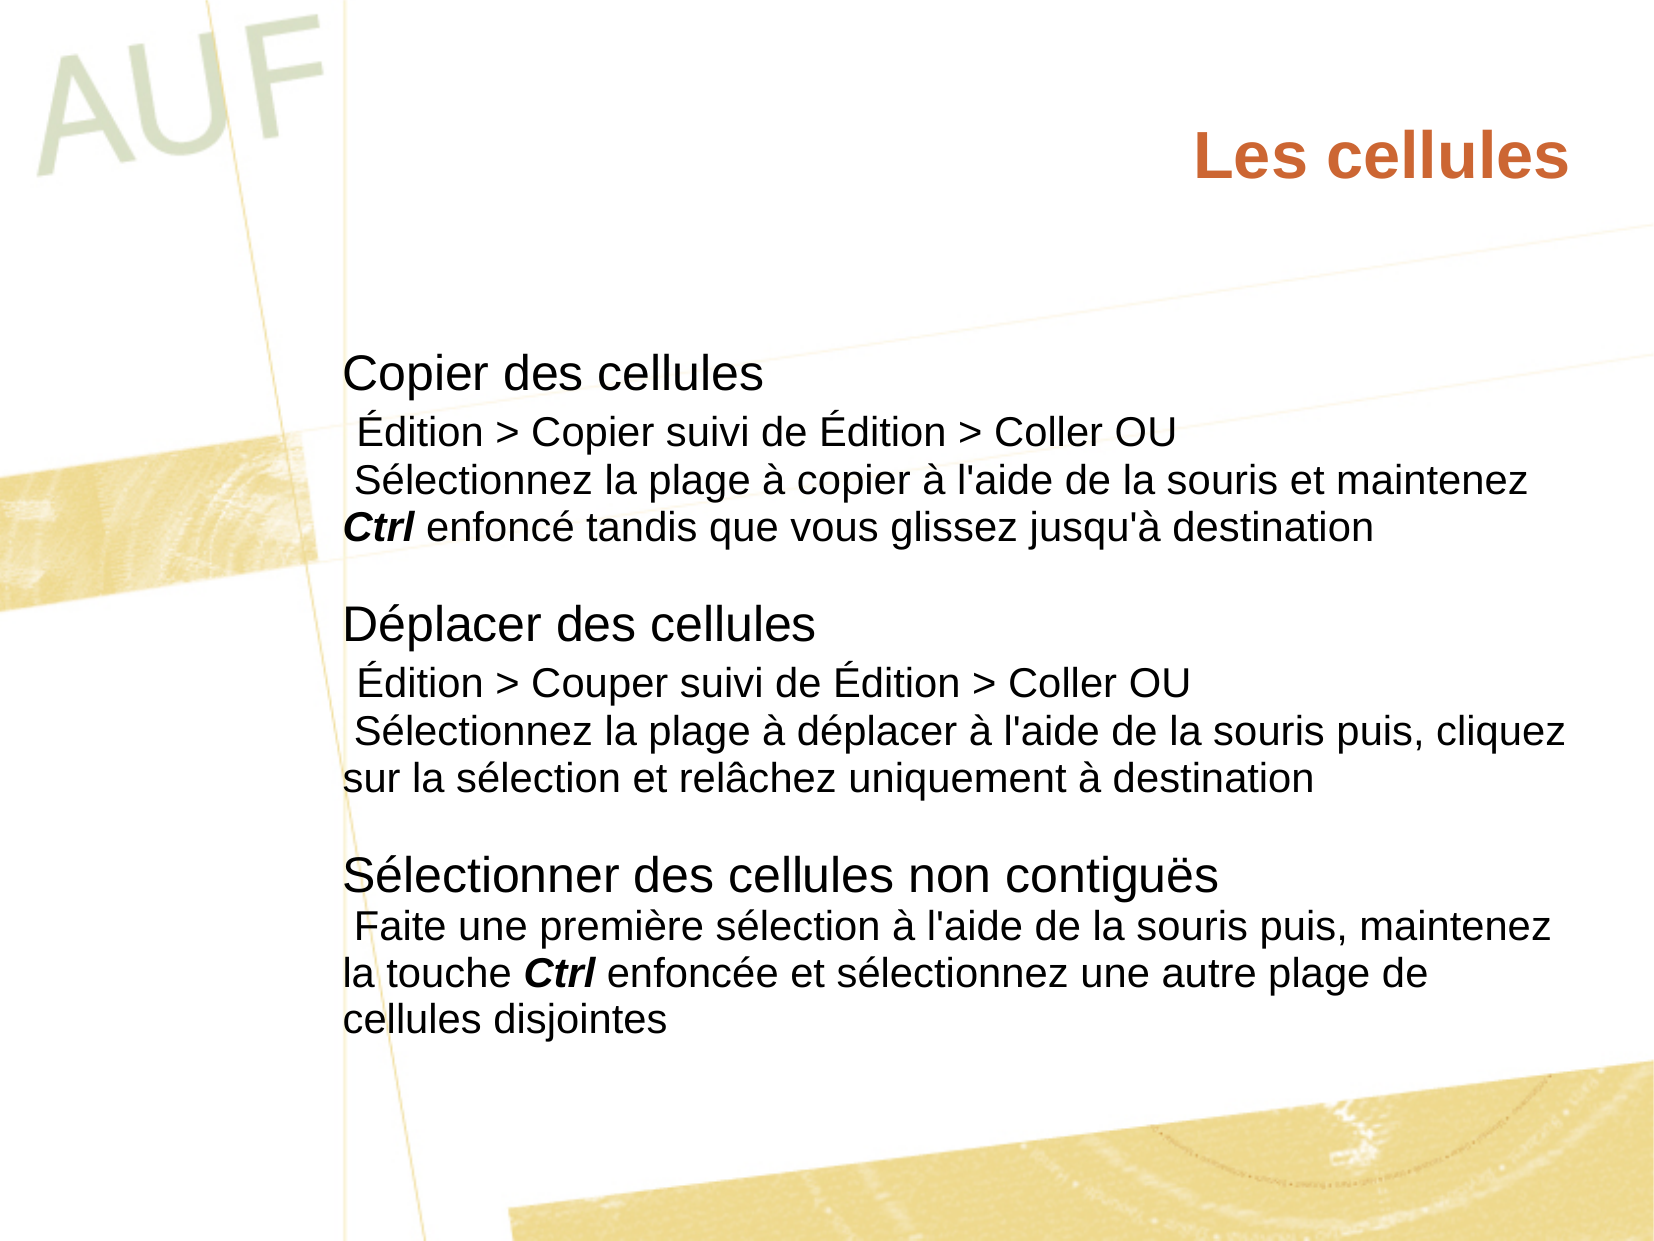

# Les cellules
Copier des cellules
 Édition > Copier suivi de Édition > Coller OU
 Sélectionnez la plage à copier à l'aide de la souris et maintenez Ctrl enfoncé tandis que vous glissez jusqu'à destination
Déplacer des cellules
 Édition > Couper suivi de Édition > Coller OU
 Sélectionnez la plage à déplacer à l'aide de la souris puis, cliquez sur la sélection et relâchez uniquement à destination
Sélectionner des cellules non contiguës
 Faite une première sélection à l'aide de la souris puis, maintenez la touche Ctrl enfoncée et sélectionnez une autre plage de cellules disjointes